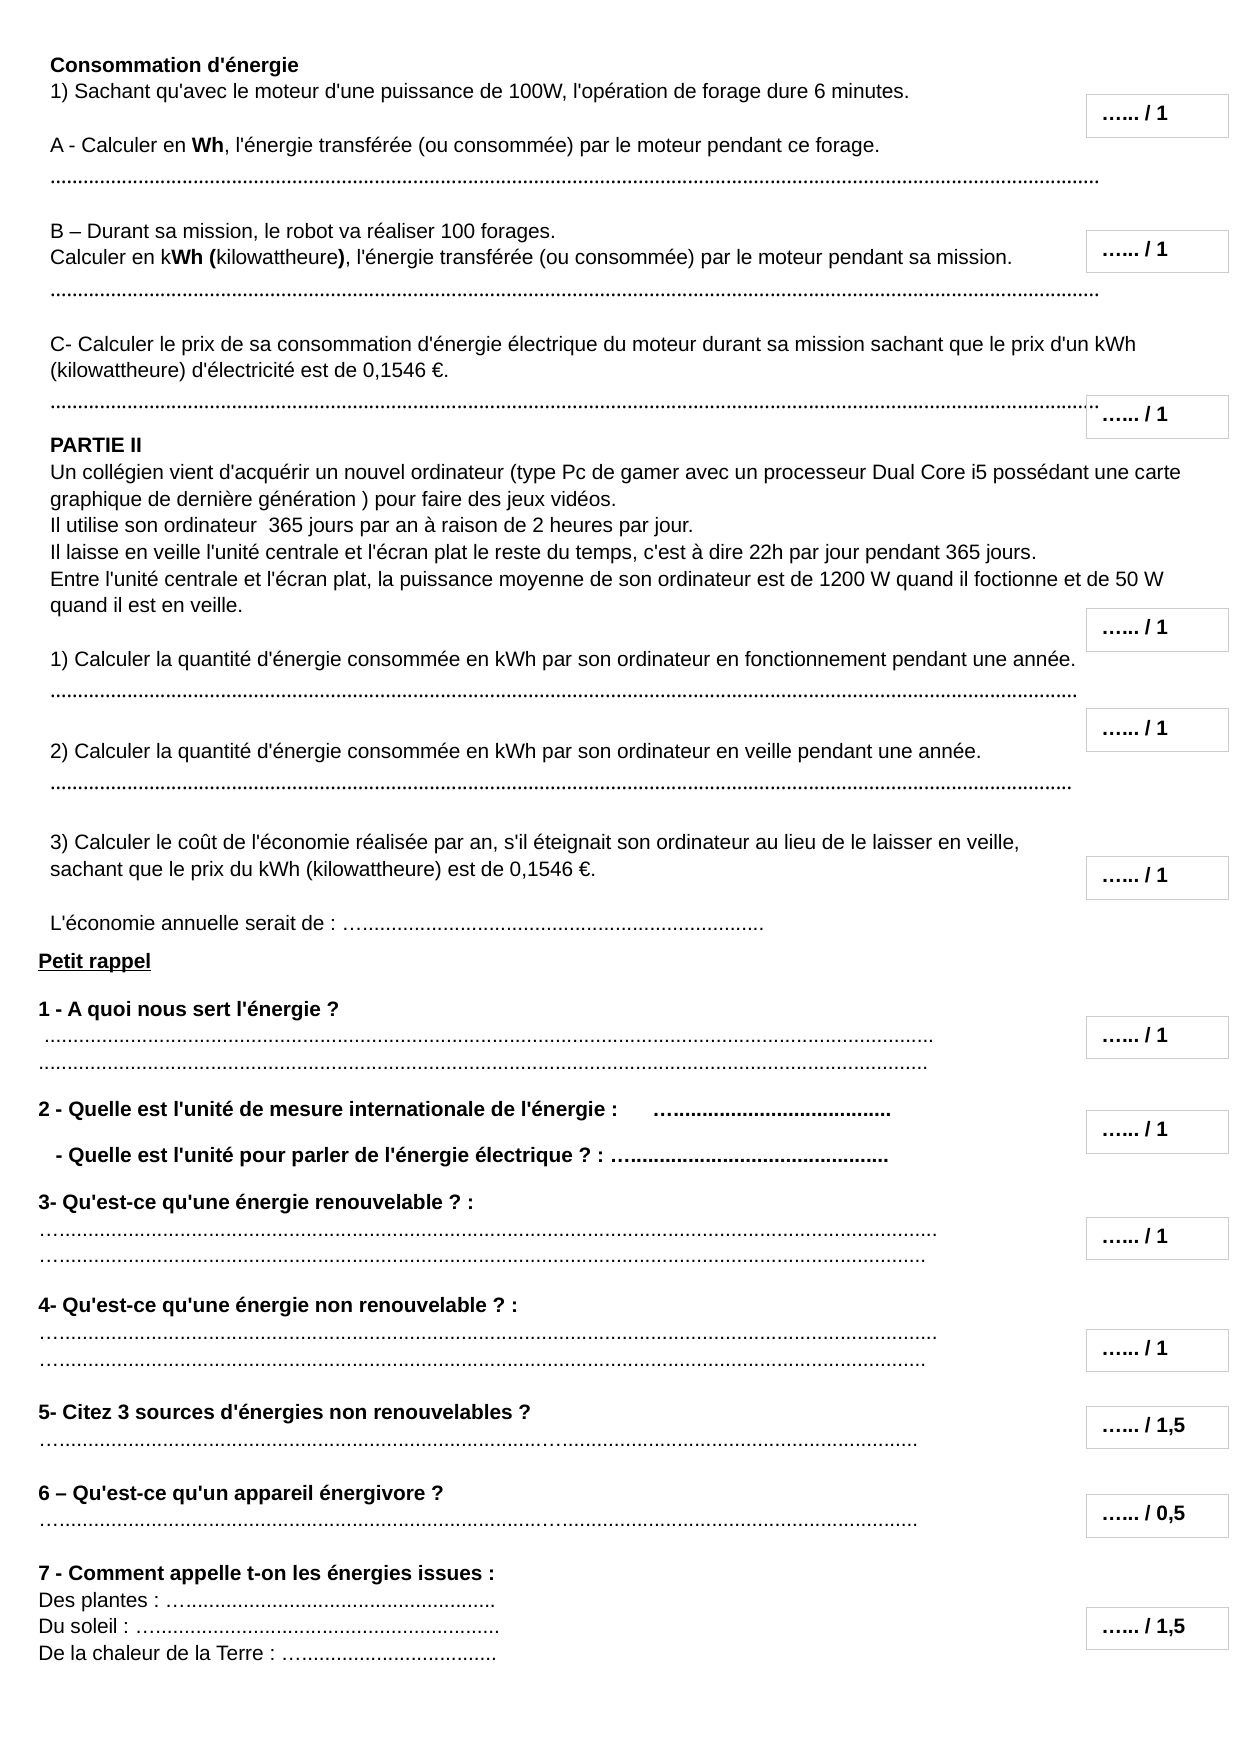

Consommation d'énergie
1) Sachant qu'avec le moteur d'une puissance de 100W, l'opération de forage dure 6 minutes.
A - Calculer en Wh, l'énergie transférée (ou consommée) par le moteur pendant ce forage.
…….........................................................................................................................................................................................
B – Durant sa mission, le robot va réaliser 100 forages.
Calculer en kWh (kilowattheure), l'énergie transférée (ou consommée) par le moteur pendant sa mission.
…….........................................................................................................................................................................................
C- Calculer le prix de sa consommation d'énergie électrique du moteur durant sa mission sachant que le prix d'un kWh (kilowattheure) d'électricité est de 0,1546 €.
…….........................................................................................................................................................................................
…... / 1
…... / 1
…... / 1
PARTIE II
Un collégien vient d'acquérir un nouvel ordinateur (type Pc de gamer avec un processeur Dual Core i5 possédant une carte graphique de dernière génération ) pour faire des jeux vidéos.
Il utilise son ordinateur 365 jours par an à raison de 2 heures par jour.
Il laisse en veille l'unité centrale et l'écran plat le reste du temps, c'est à dire 22h par jour pendant 365 jours.
Entre l'unité centrale et l'écran plat, la puissance moyenne de son ordinateur est de 1200 W quand il foctionne et de 50 W quand il est en veille.
1) Calculer la quantité d'énergie consommée en kWh par son ordinateur en fonctionnement pendant une année.
…….....................................................................................................................................................................................
2) Calculer la quantité d'énergie consommée en kWh par son ordinateur en veille pendant une année.
……....................................................................................................................................................................................
3) Calculer le coût de l'économie réalisée par an, s'il éteignait son ordinateur au lieu de le laisser en veille,
sachant que le prix du kWh (kilowattheure) est de 0,1546 €.
L'économie annuelle serait de : …......................................................................
…... / 1
…... / 1
…... / 1
Petit rappel
1 - A quoi nous sert l'énergie ?
 ...........................................................................................................................................................
...........................................................................................................................................................
2 - Quelle est l'unité de mesure internationale de l'énergie : …......................................
 - Quelle est l'unité pour parler de l'énergie électrique ? : ….............................................
3- Qu'est-ce qu'une énergie renouvelable ? :
….........................................................................................................................................................
….......................................................................................................................................................
4- Qu'est-ce qu'une énergie non renouvelable ? :
….........................................................................................................................................................
….......................................................................................................................................................
5- Citez 3 sources d'énergies non renouvelables ?
…....................................................................................…..............................................................
6 – Qu'est-ce qu'un appareil énergivore ?
…....................................................................................…..............................................................
7 - Comment appelle t-on les énergies issues :
Des plantes : …......................................................
Du soleil : …............................................................
De la chaleur de la Terre : …..................................
…... / 1
…... / 1
…... / 1
…... / 1
…... / 1,5
…... / 0,5
…... / 1,5